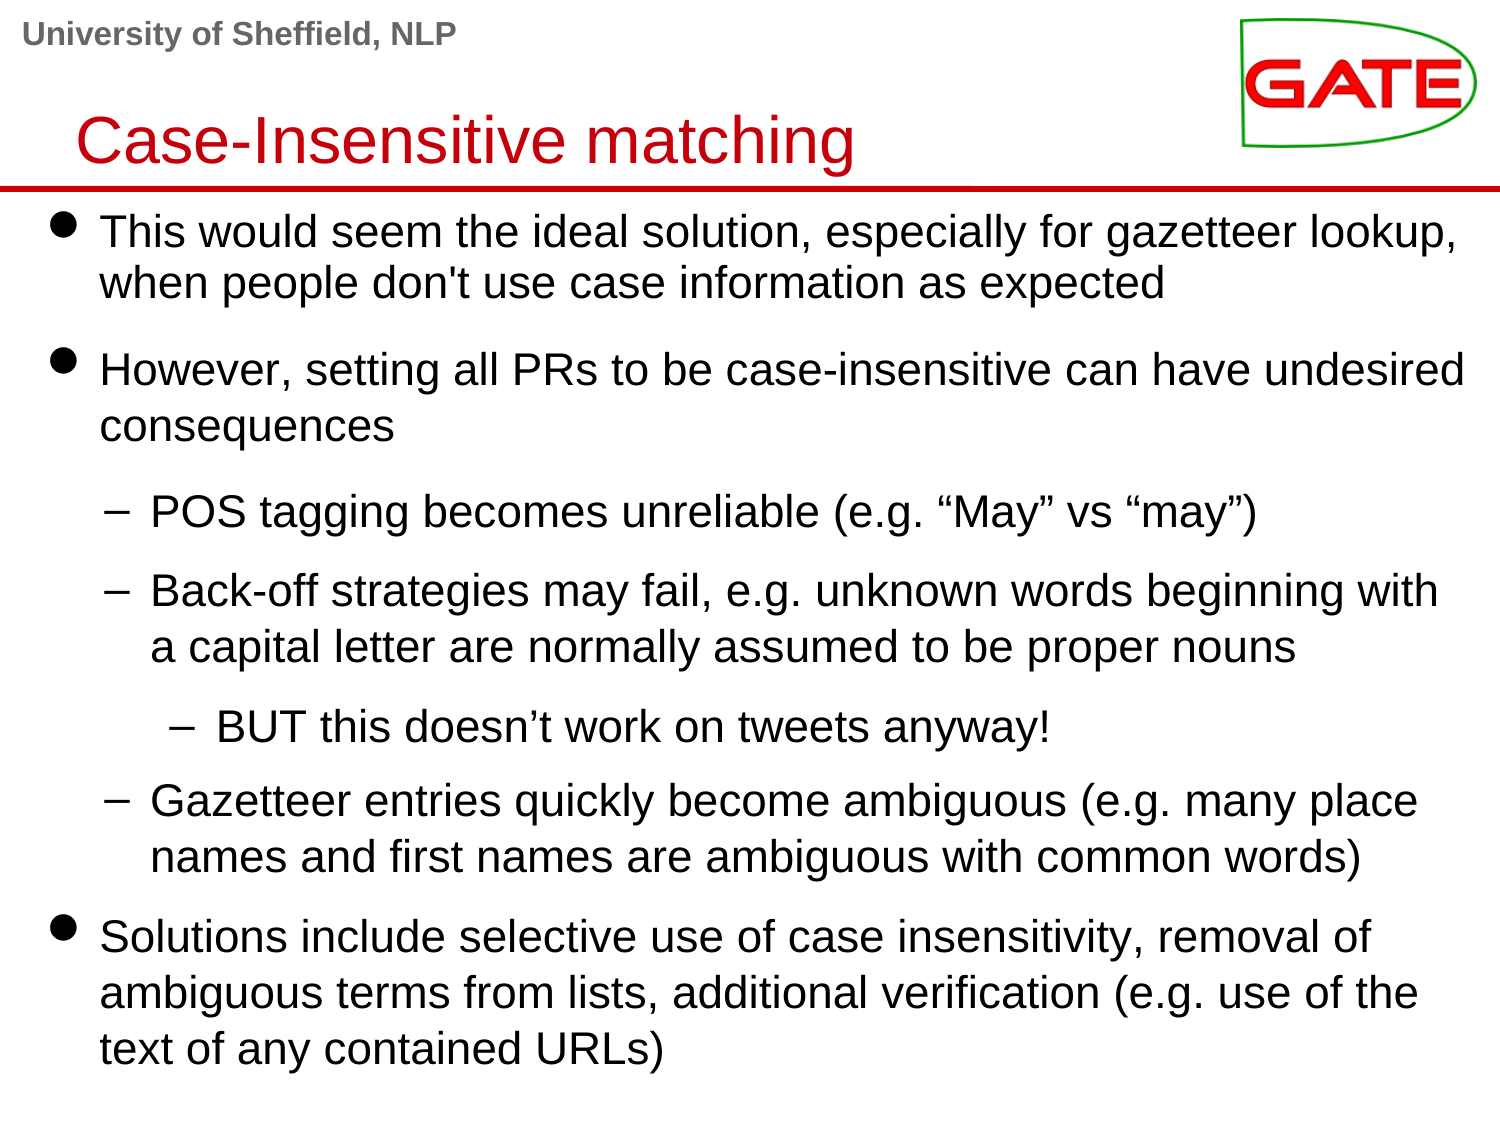

Case-Insensitive matching
This would seem the ideal solution, especially for gazetteer lookup, when people don't use case information as expected
However, setting all PRs to be case-insensitive can have undesired consequences
POS tagging becomes unreliable (e.g. “May” vs “may”)
Back-off strategies may fail, e.g. unknown words beginning with a capital letter are normally assumed to be proper nouns
BUT this doesn’t work on tweets anyway!
Gazetteer entries quickly become ambiguous (e.g. many place names and first names are ambiguous with common words)
Solutions include selective use of case insensitivity, removal of ambiguous terms from lists, additional verification (e.g. use of the text of any contained URLs)